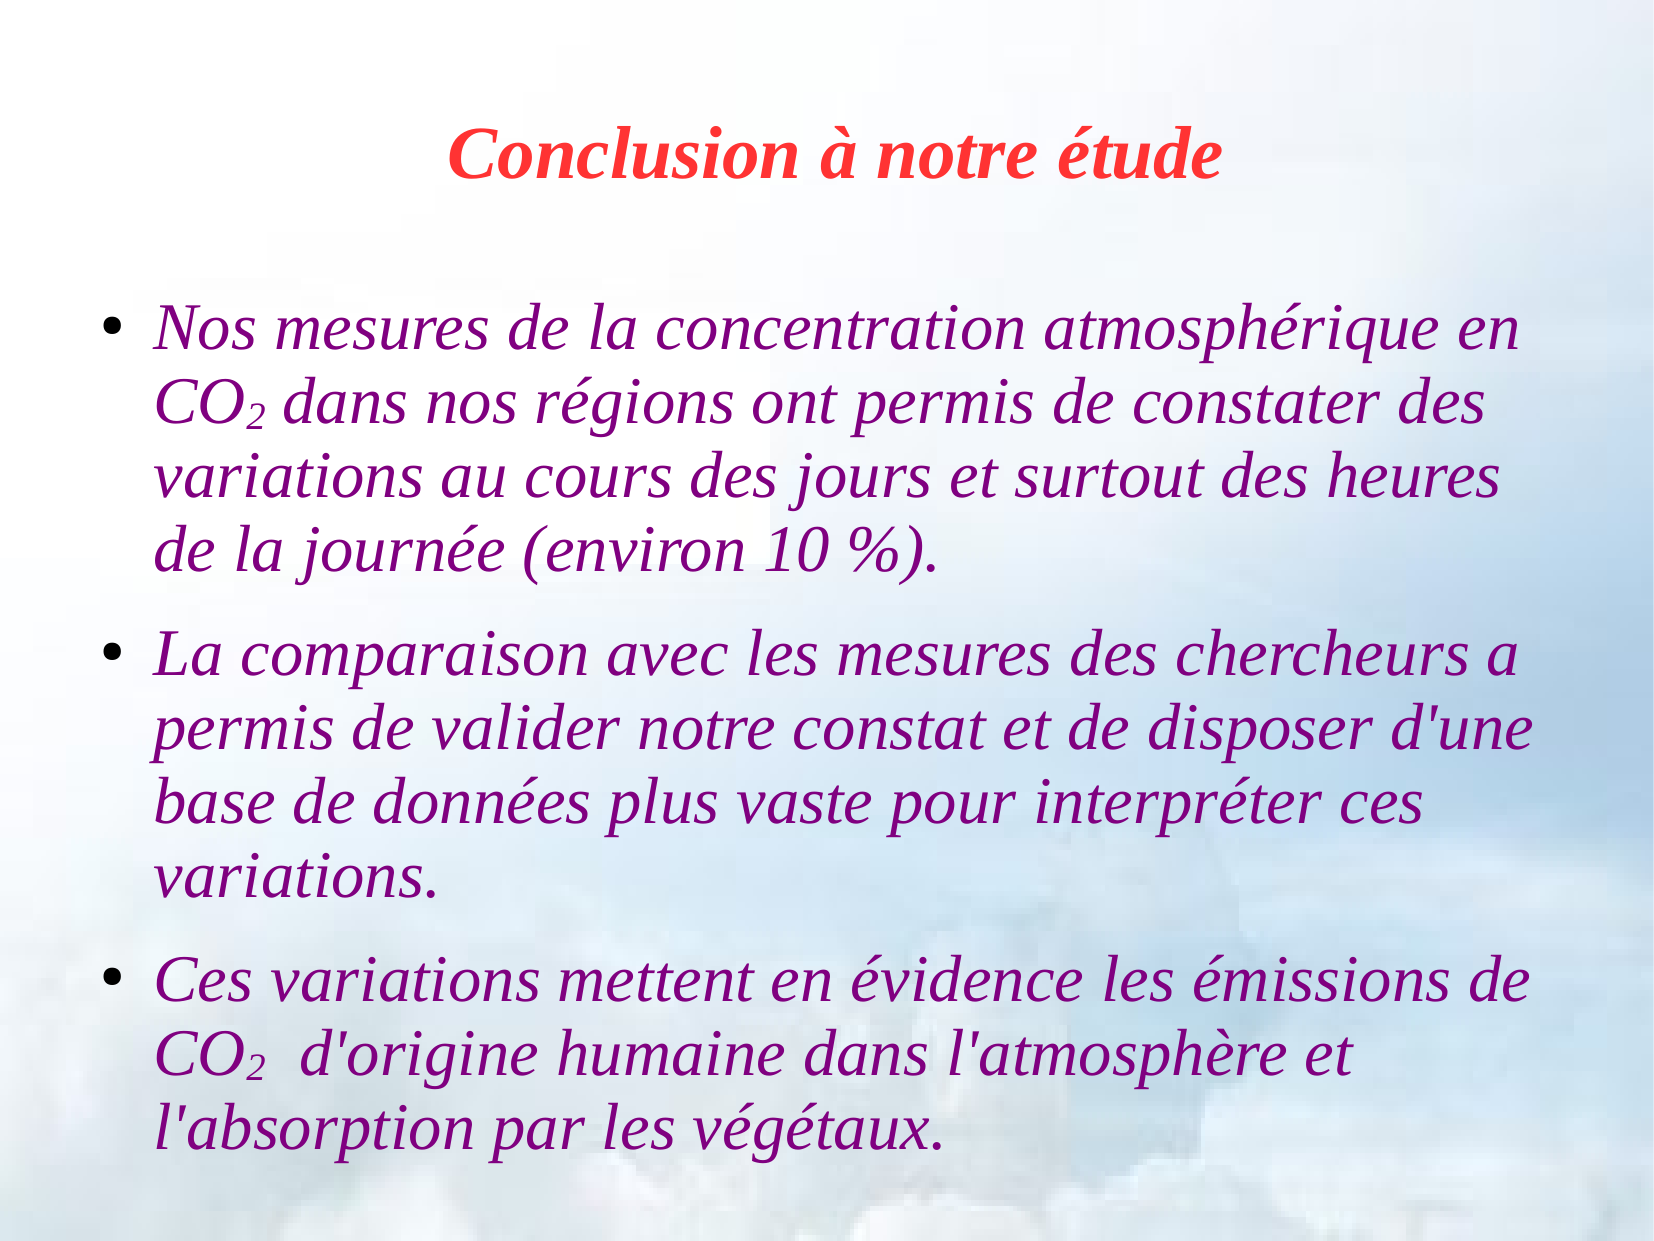

# Conclusion à notre étude
Nos mesures de la concentration atmosphérique en CO2 dans nos régions ont permis de constater des variations au cours des jours et surtout des heures de la journée (environ 10 %).
La comparaison avec les mesures des chercheurs a permis de valider notre constat et de disposer d'une base de données plus vaste pour interpréter ces variations.
Ces variations mettent en évidence les émissions de CO2 d'origine humaine dans l'atmosphère et l'absorption par les végétaux.